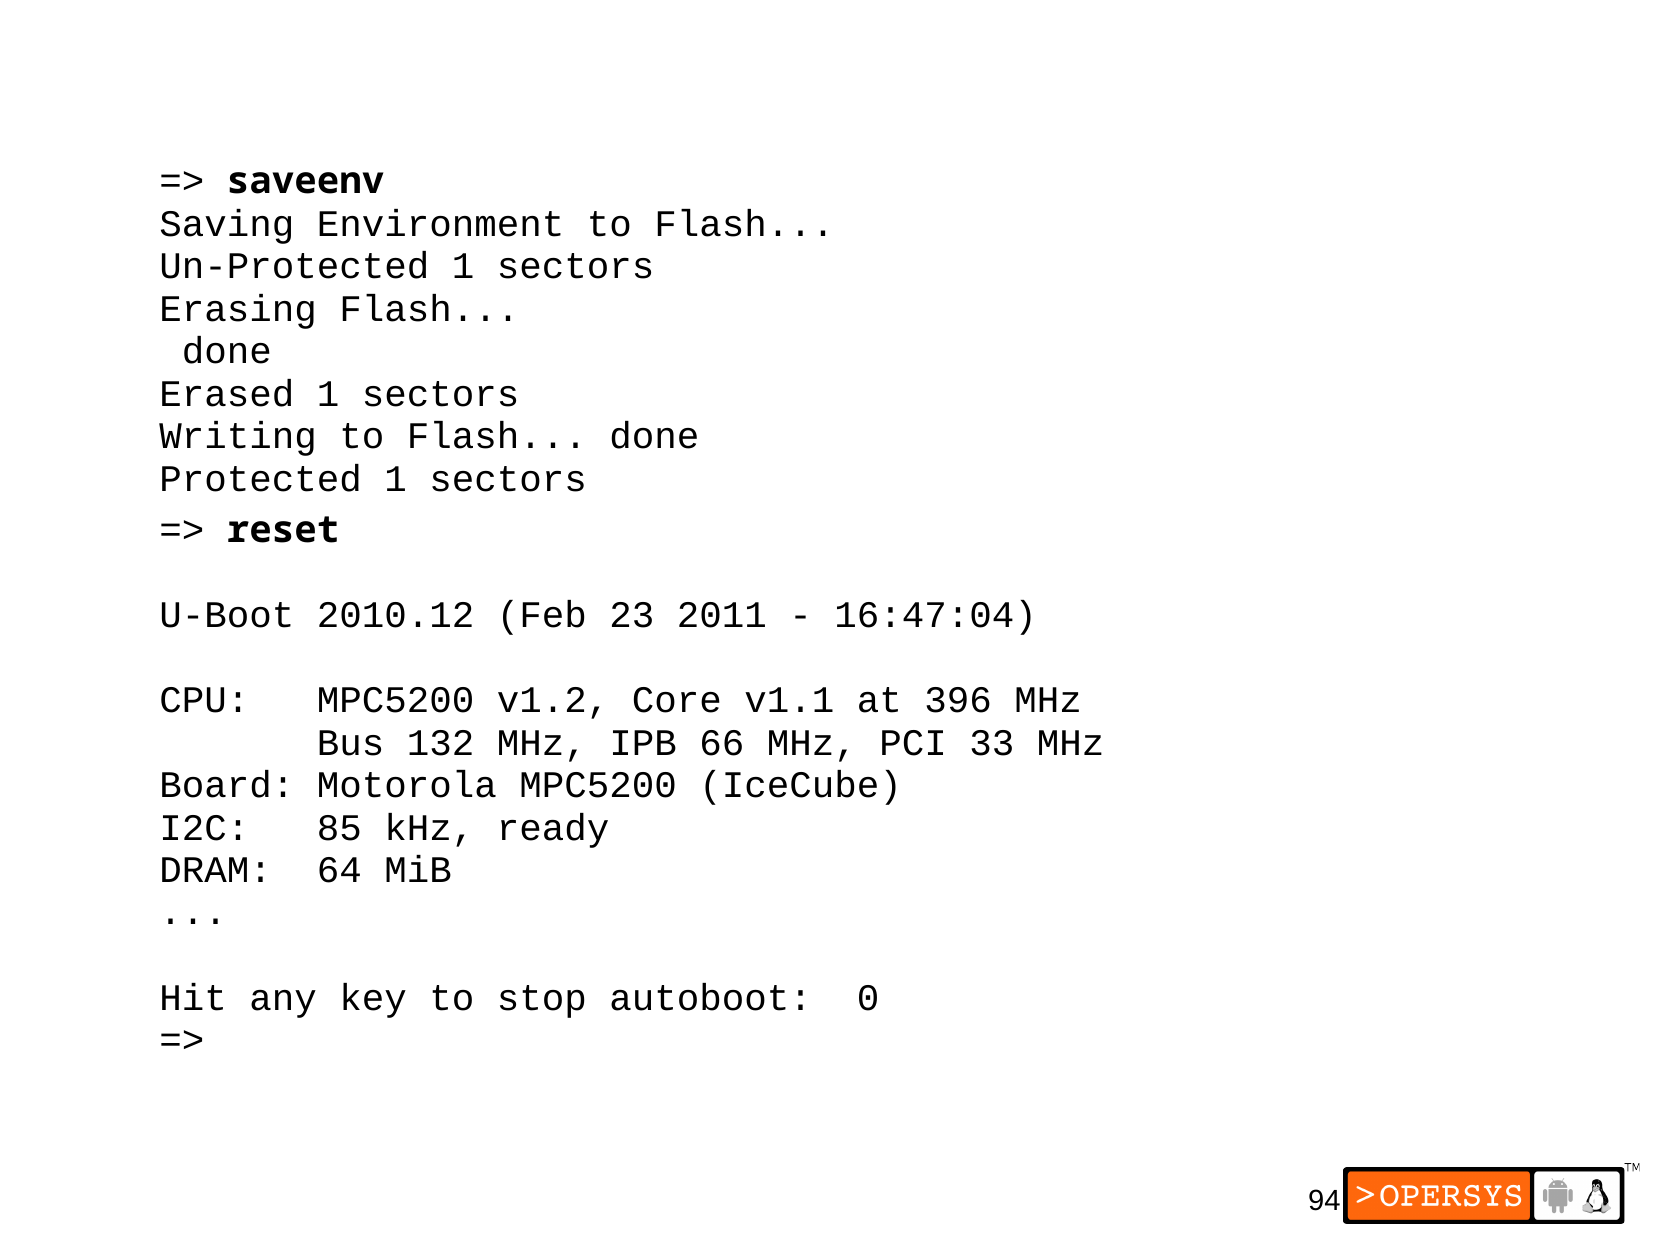

# => saveenv
Saving Environment to Flash...
Un-Protected 1 sectors
Erasing Flash...
 done
Erased 1 sectors
Writing to Flash... done
Protected 1 sectors
=> reset
U-Boot 2010.12 (Feb 23 2011 - 16:47:04)
CPU: MPC5200 v1.2, Core v1.1 at 396 MHz
 Bus 132 MHz, IPB 66 MHz, PCI 33 MHz
Board: Motorola MPC5200 (IceCube)
I2C: 85 kHz, ready
DRAM: 64 MiB
...
Hit any key to stop autoboot: 0
=>